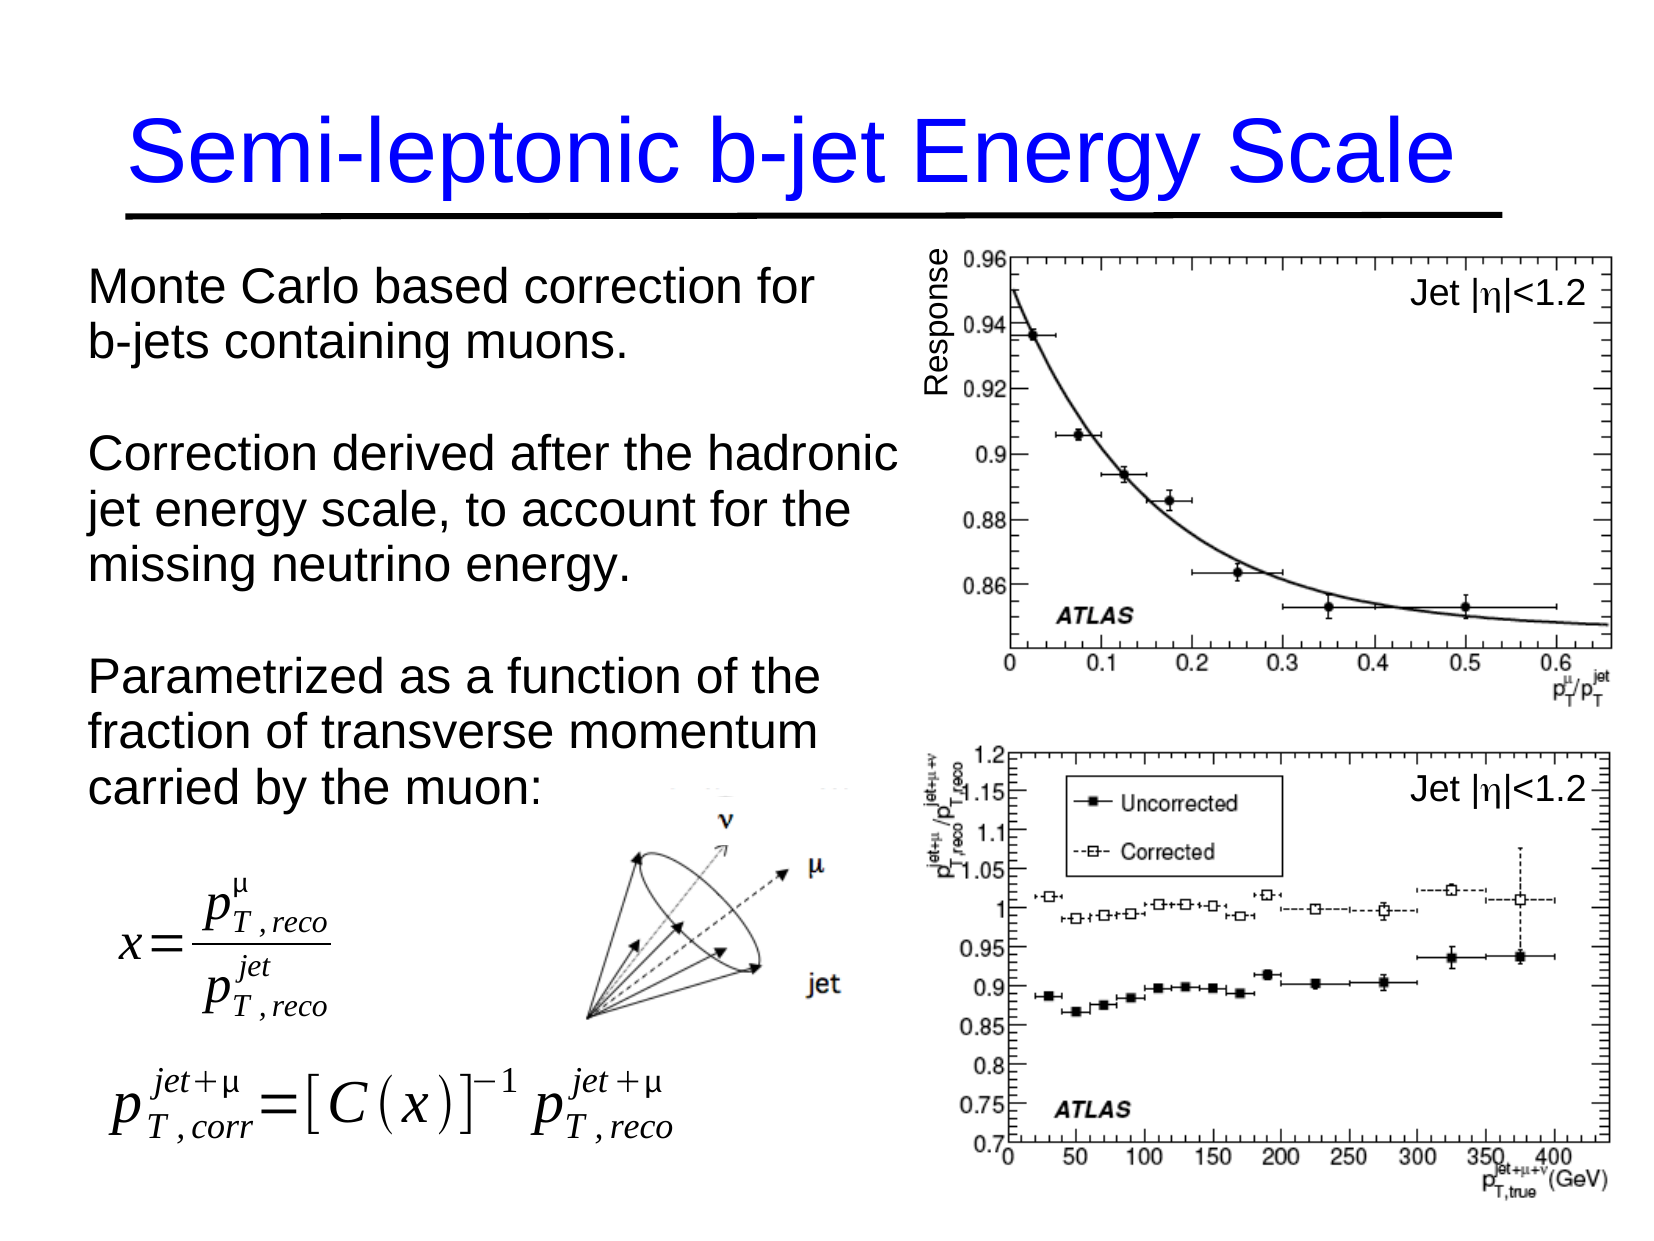

Semi-leptonic b-jet Energy Scale
Response
Monte Carlo based correction for
b-jets containing muons.
Correction derived after the hadronic
jet energy scale, to account for the
missing neutrino energy.
Parametrized as a function of the
fraction of transverse momentum
carried by the muon:
Jet |η|<1.2
Jet |η|<1.2